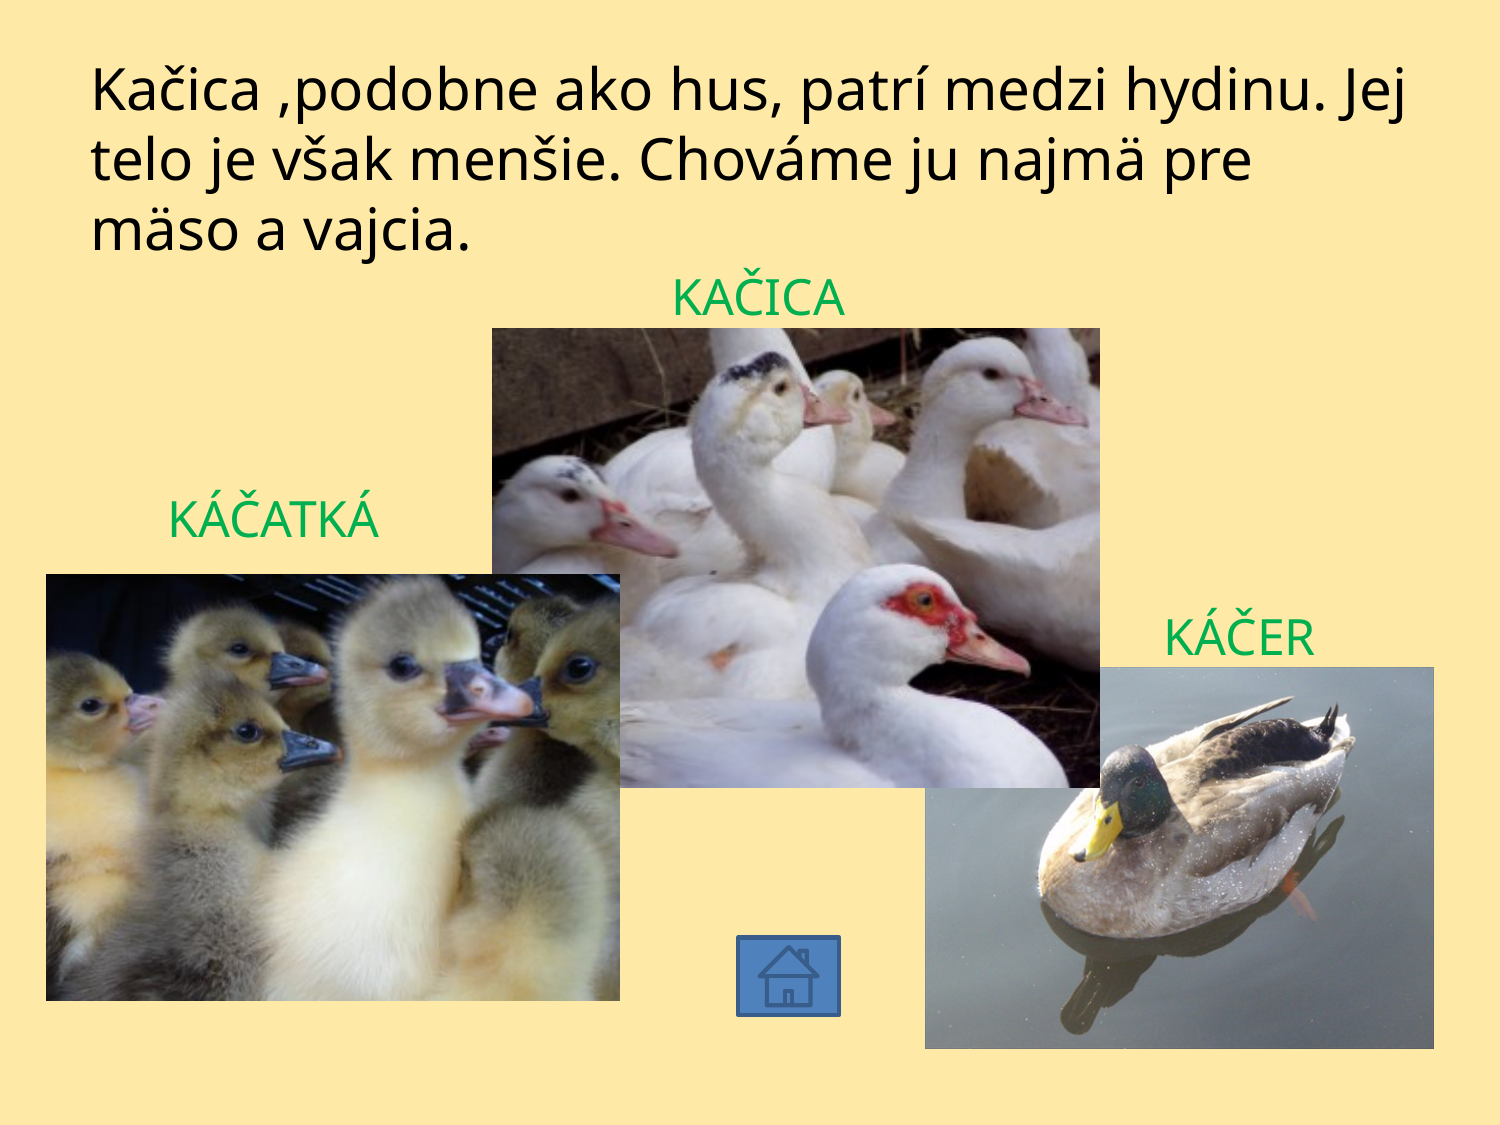

# Kačica ,podobne ako hus, patrí medzi hydinu. Jej telo je však menšie. Chováme ju najmä pre mäso a vajcia.
KAČICA
KÁČATKÁ
KÁČER